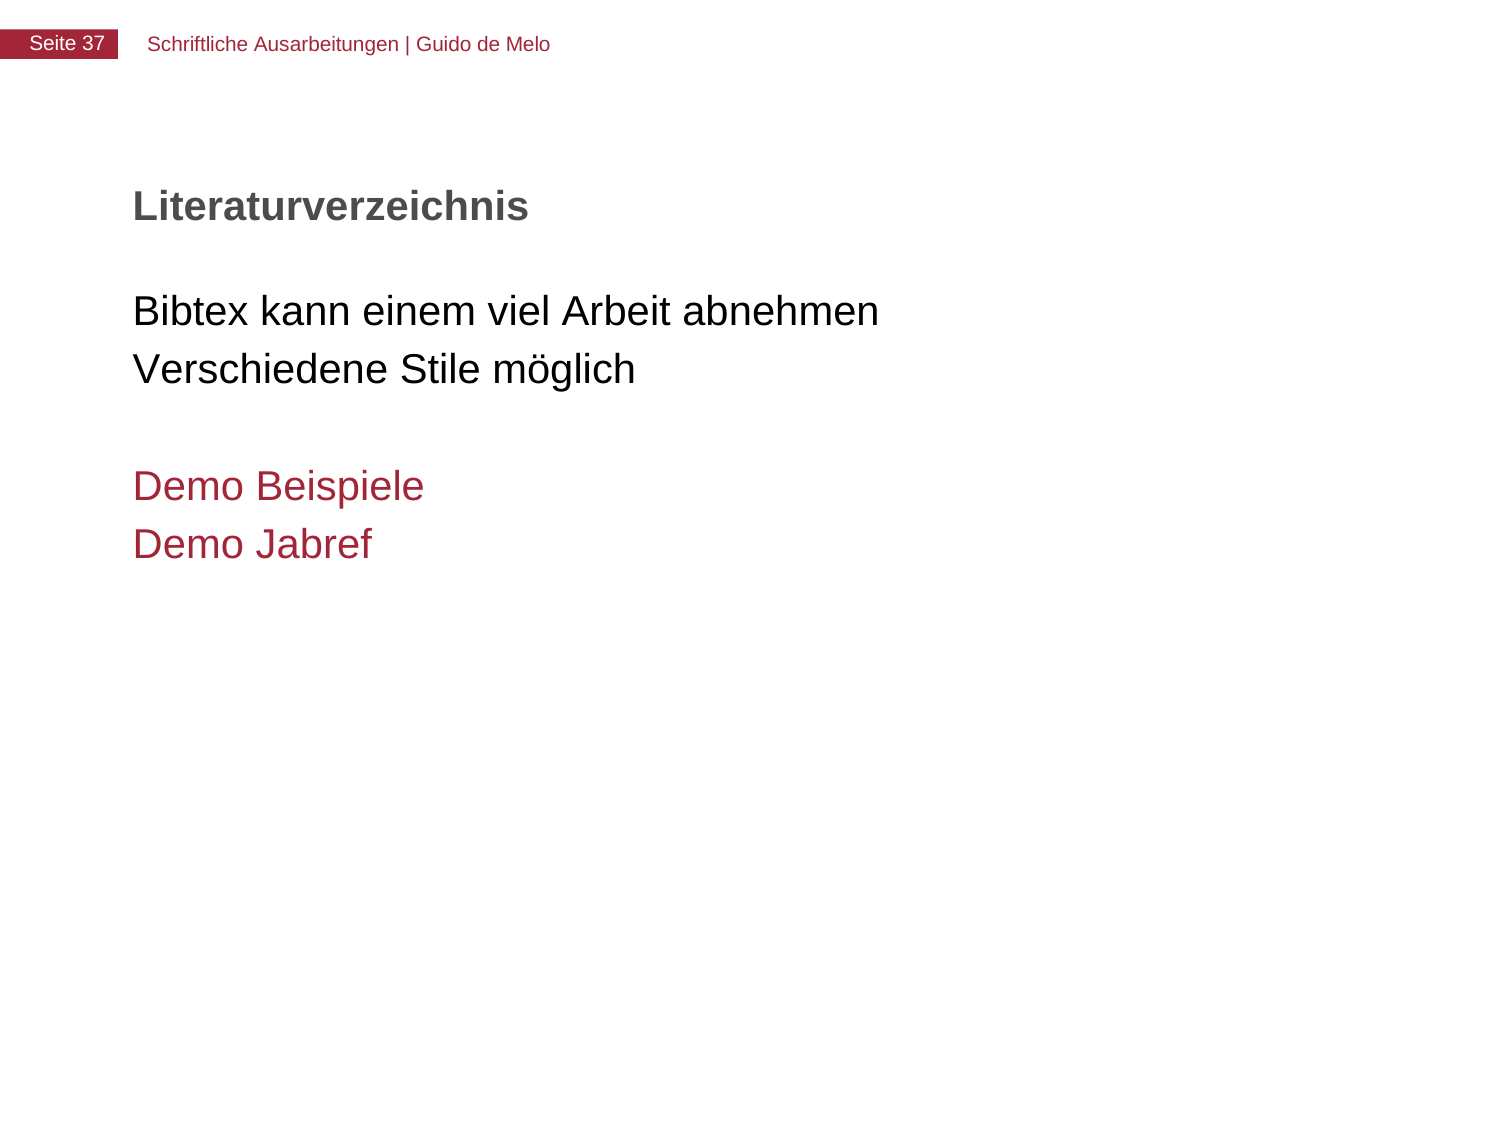

# Literaturverzeichnis
Bibtex kann einem viel Arbeit abnehmen
Verschiedene Stile möglich
Demo Beispiele
Demo Jabref